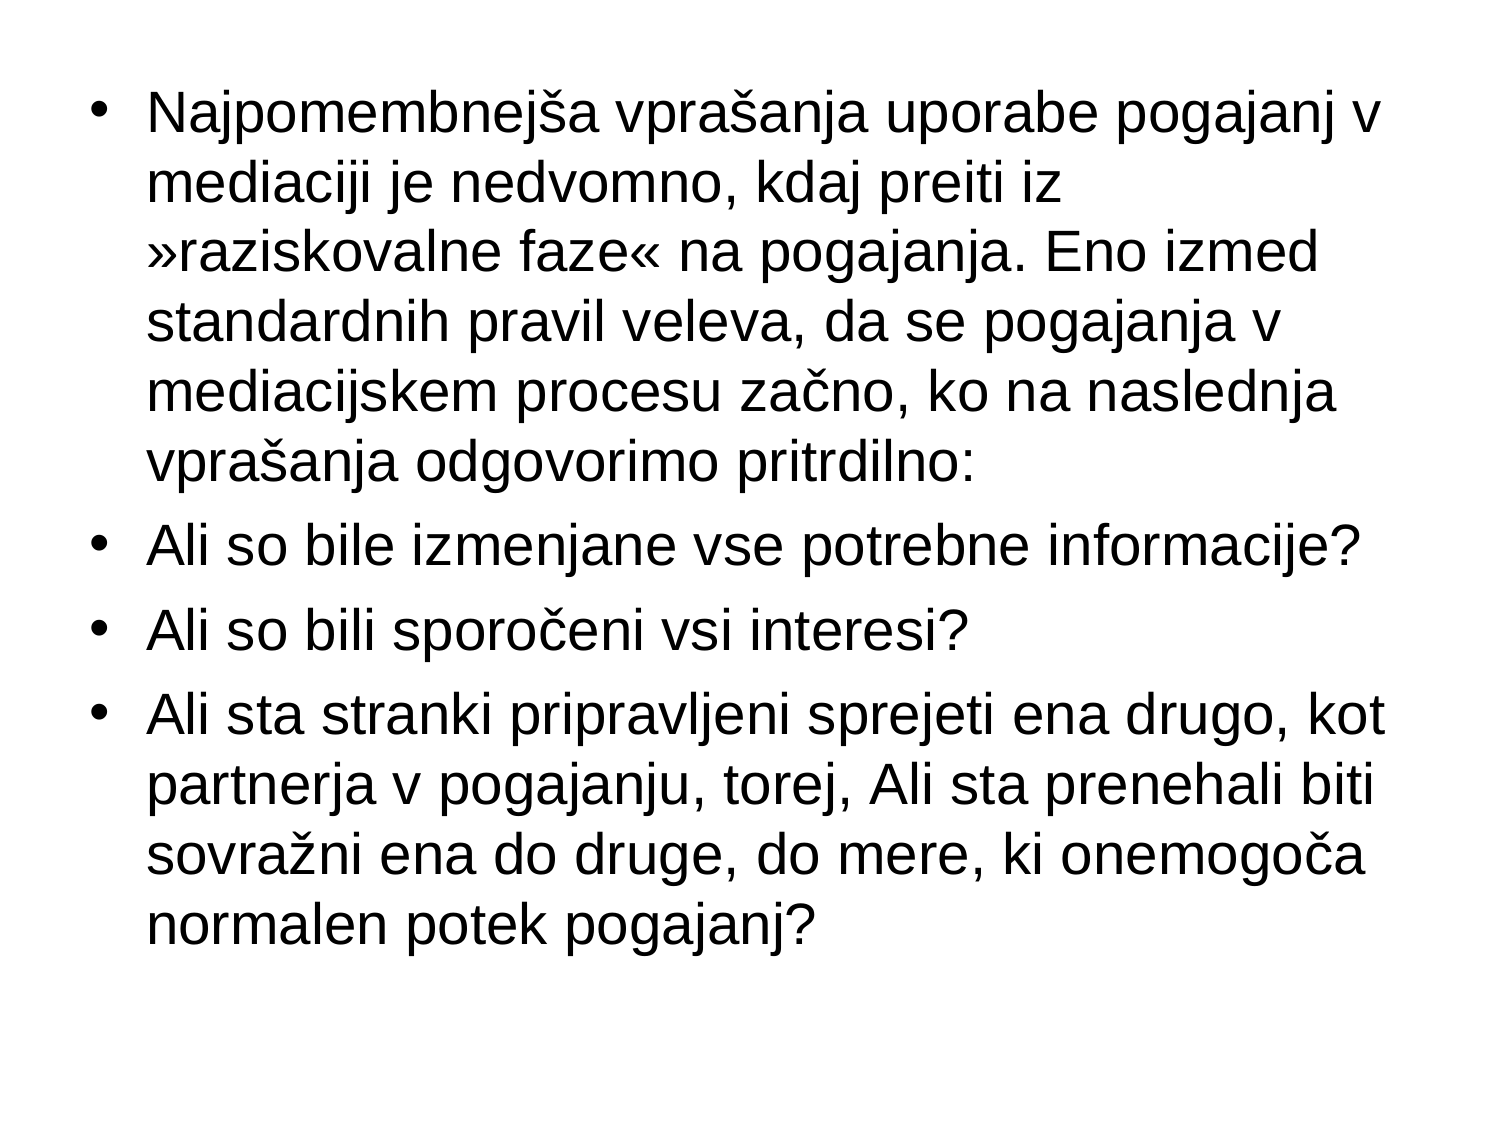

#
Najpomembnejša vprašanja uporabe pogajanj v mediaciji je nedvomno, kdaj preiti iz »raziskovalne faze« na pogajanja. Eno izmed standardnih pravil veleva, da se pogajanja v mediacijskem procesu začno, ko na naslednja vprašanja odgovorimo pritrdilno:
Ali so bile izmenjane vse potrebne informacije?
Ali so bili sporočeni vsi interesi?
Ali sta stranki pripravljeni sprejeti ena drugo, kot partnerja v pogajanju, torej, Ali sta prenehali biti sovražni ena do druge, do mere, ki onemogoča normalen potek pogajanj?